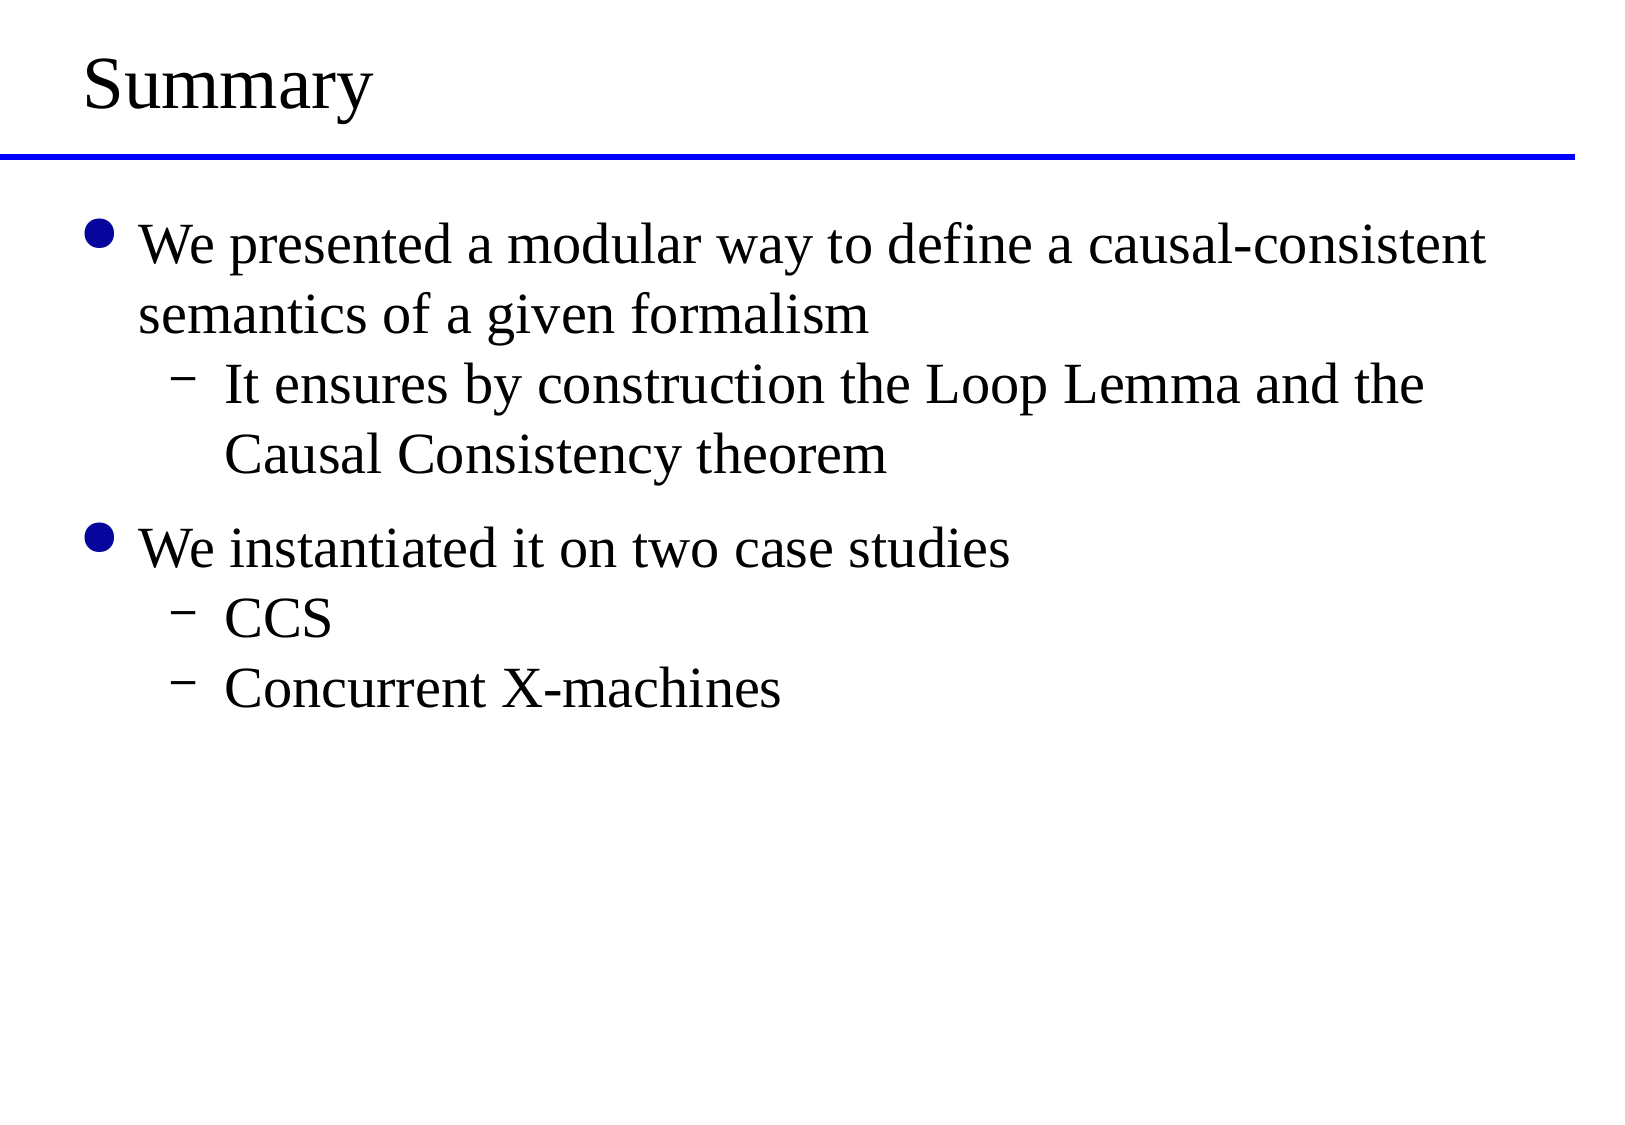

# Summary
We presented a modular way to define a causal-consistent semantics of a given formalism
It ensures by construction the Loop Lemma and the Causal Consistency theorem
We instantiated it on two case studies
CCS
Concurrent X-machines